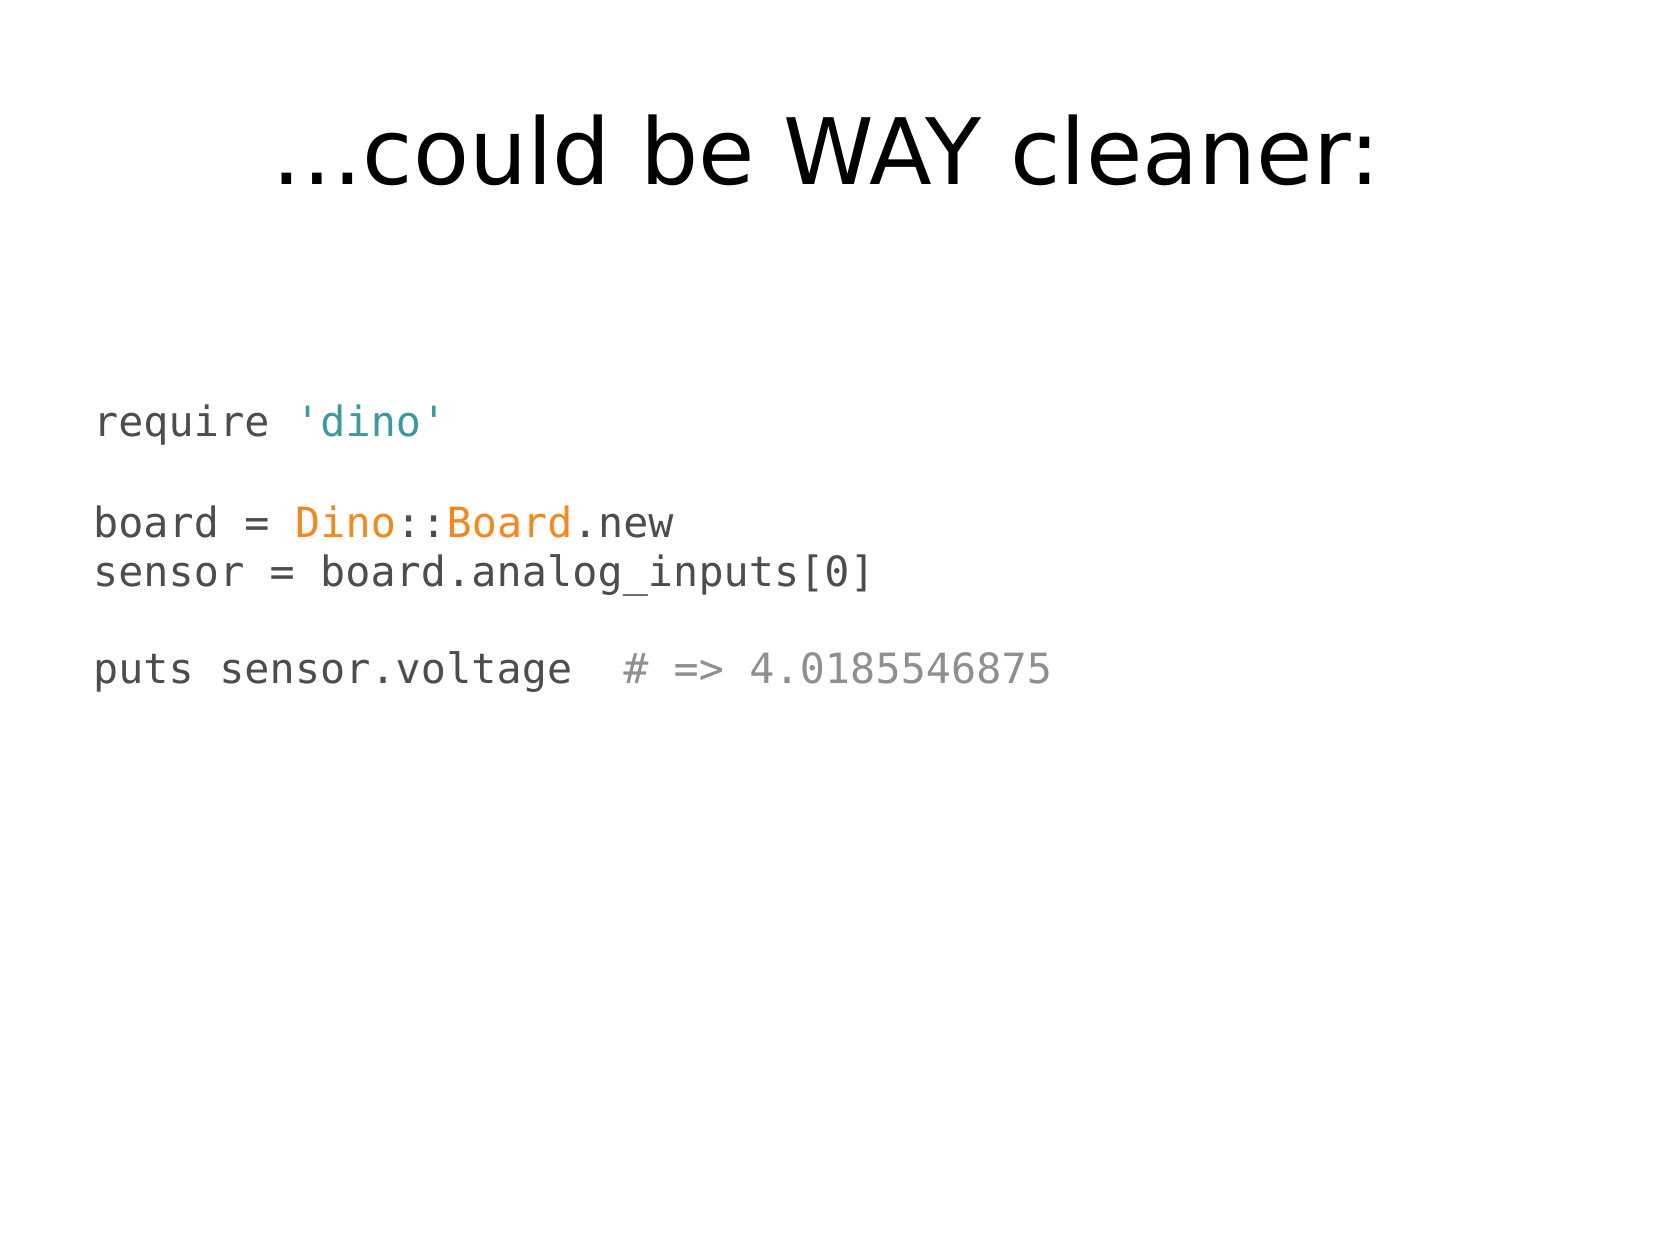

# …could be WAY cleaner:
require 'dino'
board = Dino::Board.new
sensor = board.analog_inputs[0]
puts sensor.voltage # => 4.0185546875